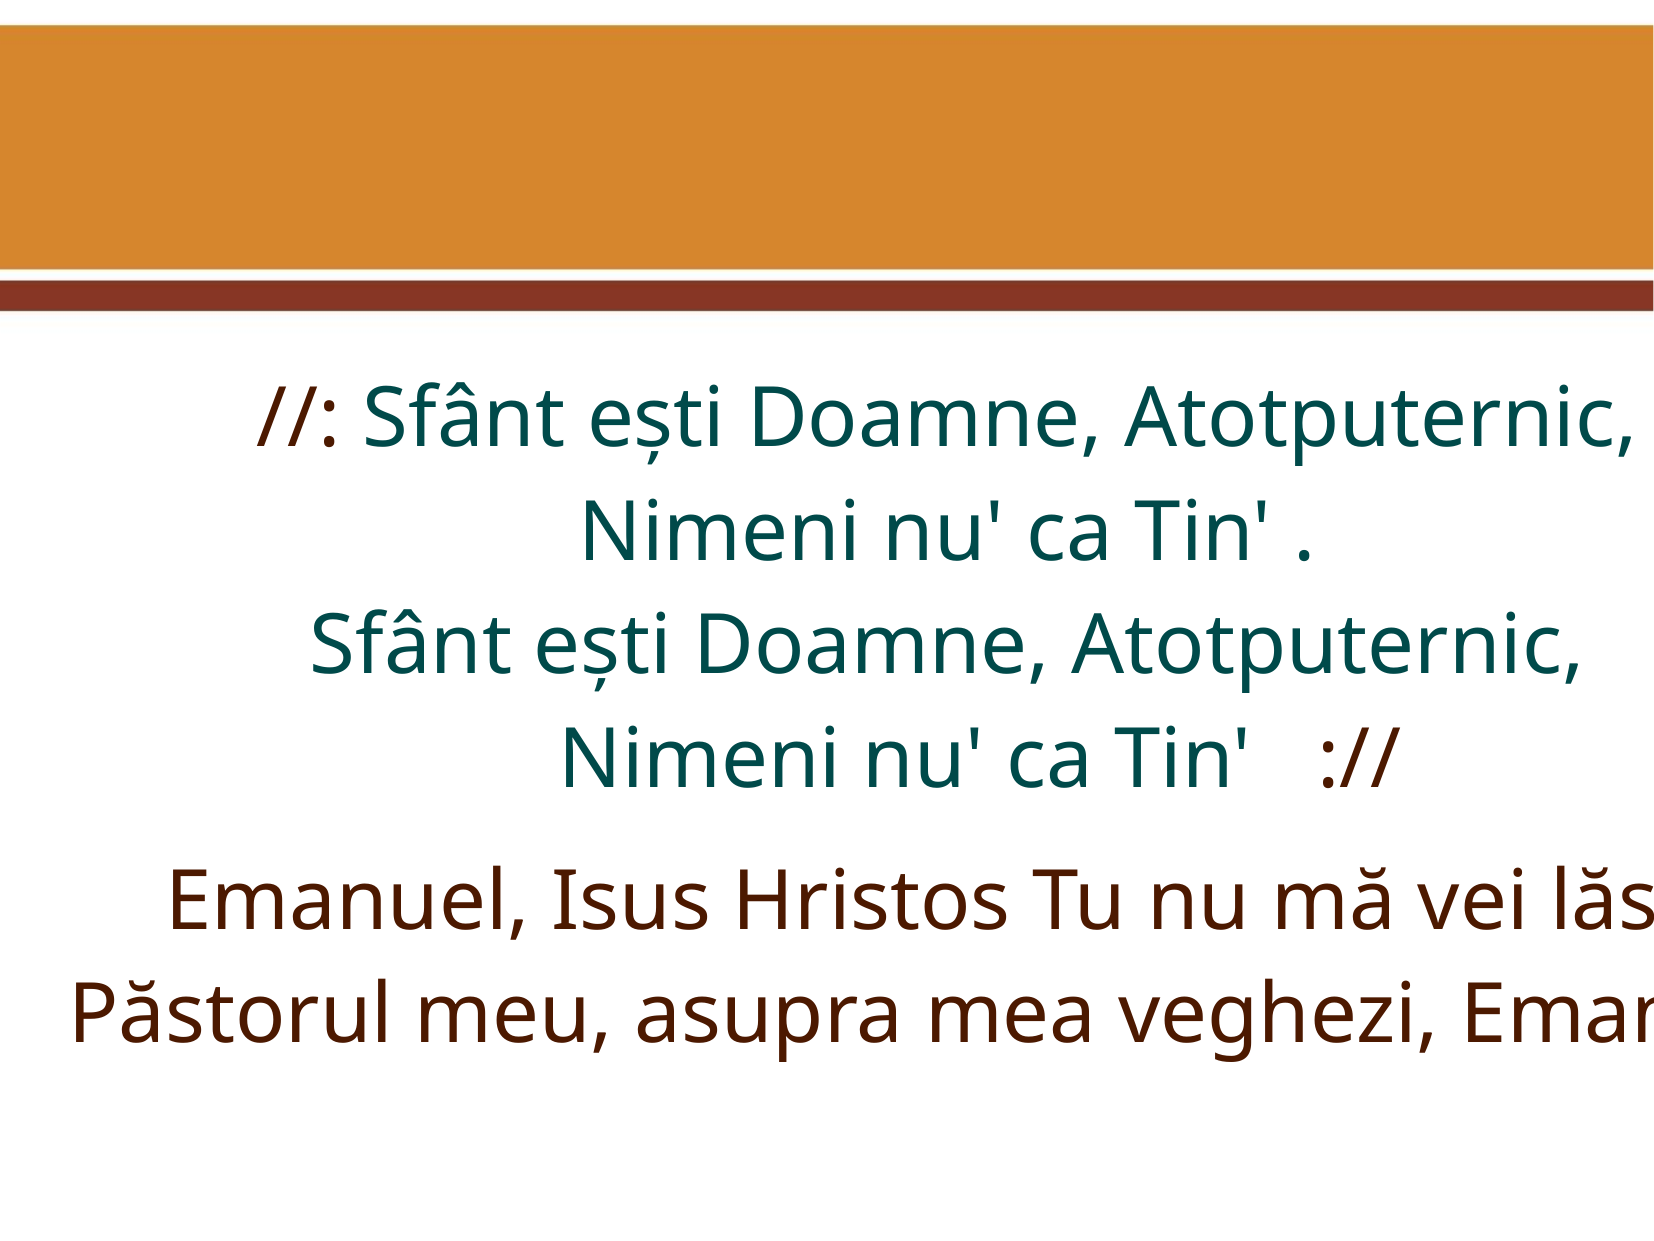

//: Sfânt eşti Doamne, Atotputernic,
Nimeni nu' ca Tin' .
Sfânt eşti Doamne, Atotputernic,
 Nimeni nu' ca Tin' ://
Emanuel, Isus Hristos Tu nu mă vei lăsa.
Păstorul meu, asupra mea veghezi, Emanuel.